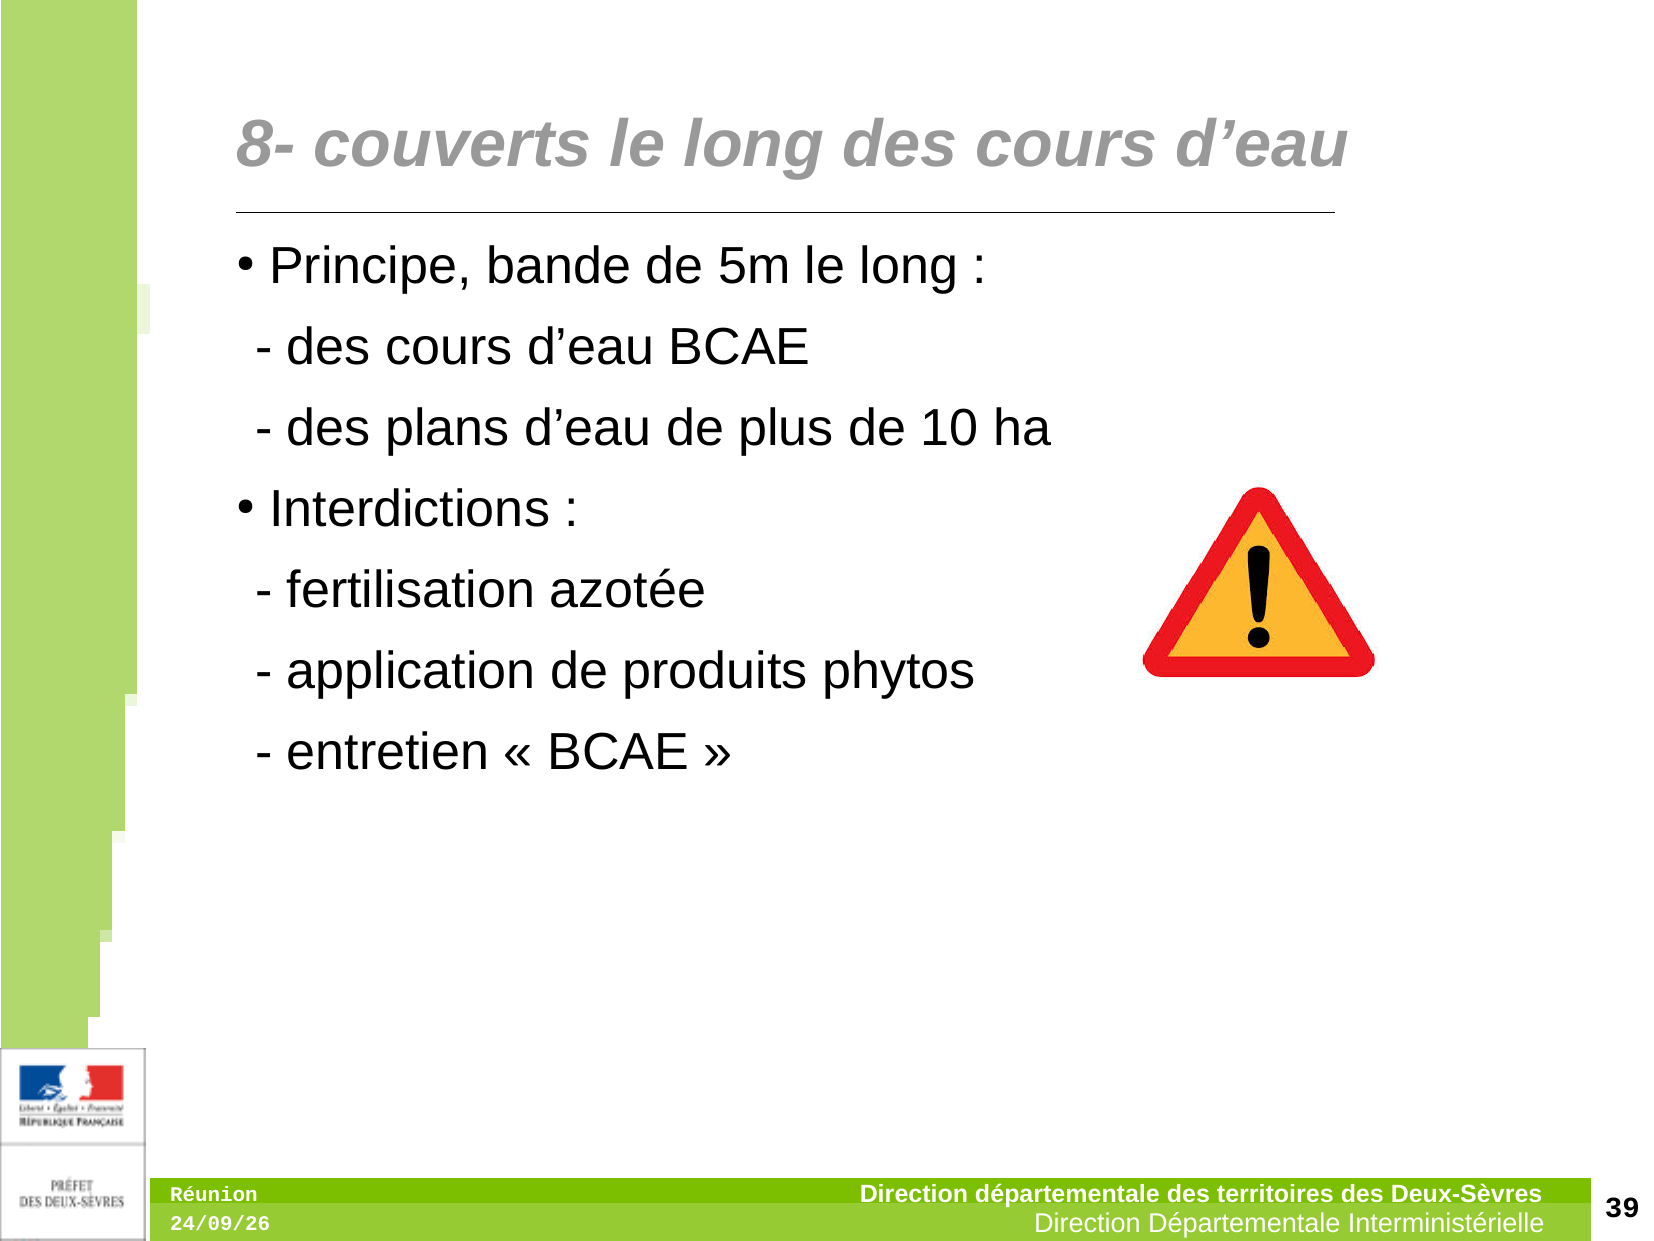

# 8- couverts le long des cours d’eau
 Principe, bande de 5m le long :
- des cours d’eau BCAE
- des plans d’eau de plus de 10 ha
 Interdictions :
- fertilisation azotée
- application de produits phytos
- entretien « BCAE »
Réunion